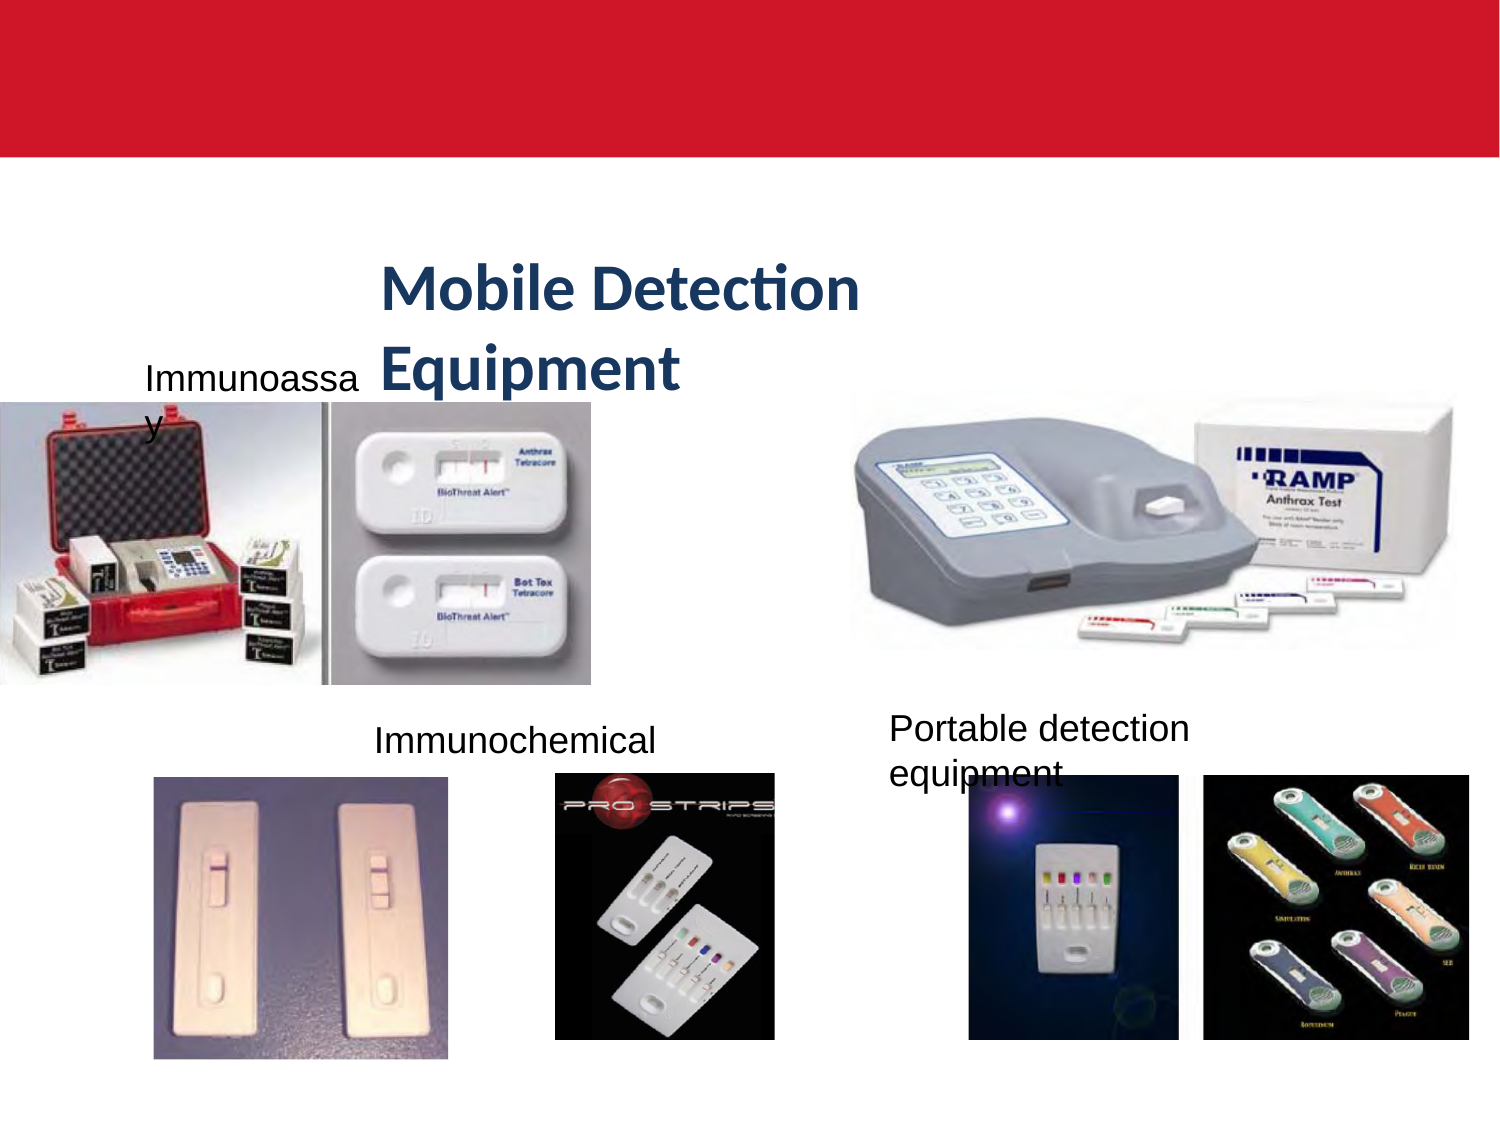

Mobile Detection Equipment
Immunoassay
Portable detection equipment
Immunochemical
DATE